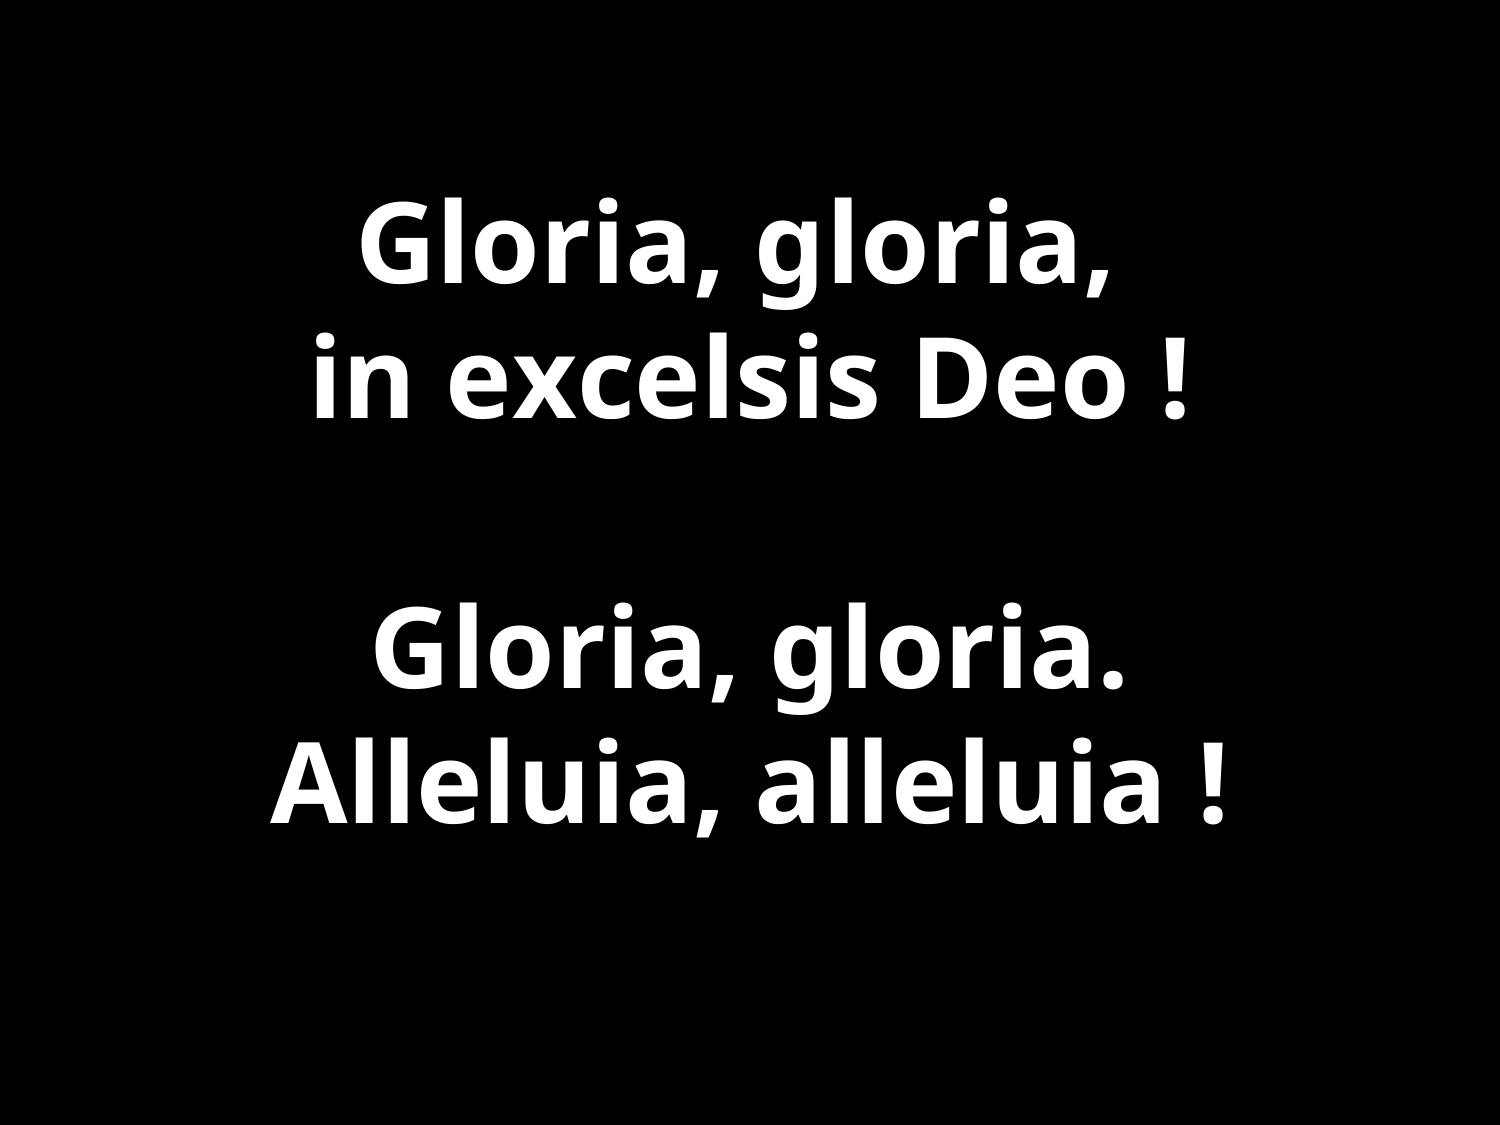

Gloria, gloria,
in excelsis Deo !
Gloria, gloria.
Alleluia, alleluia !